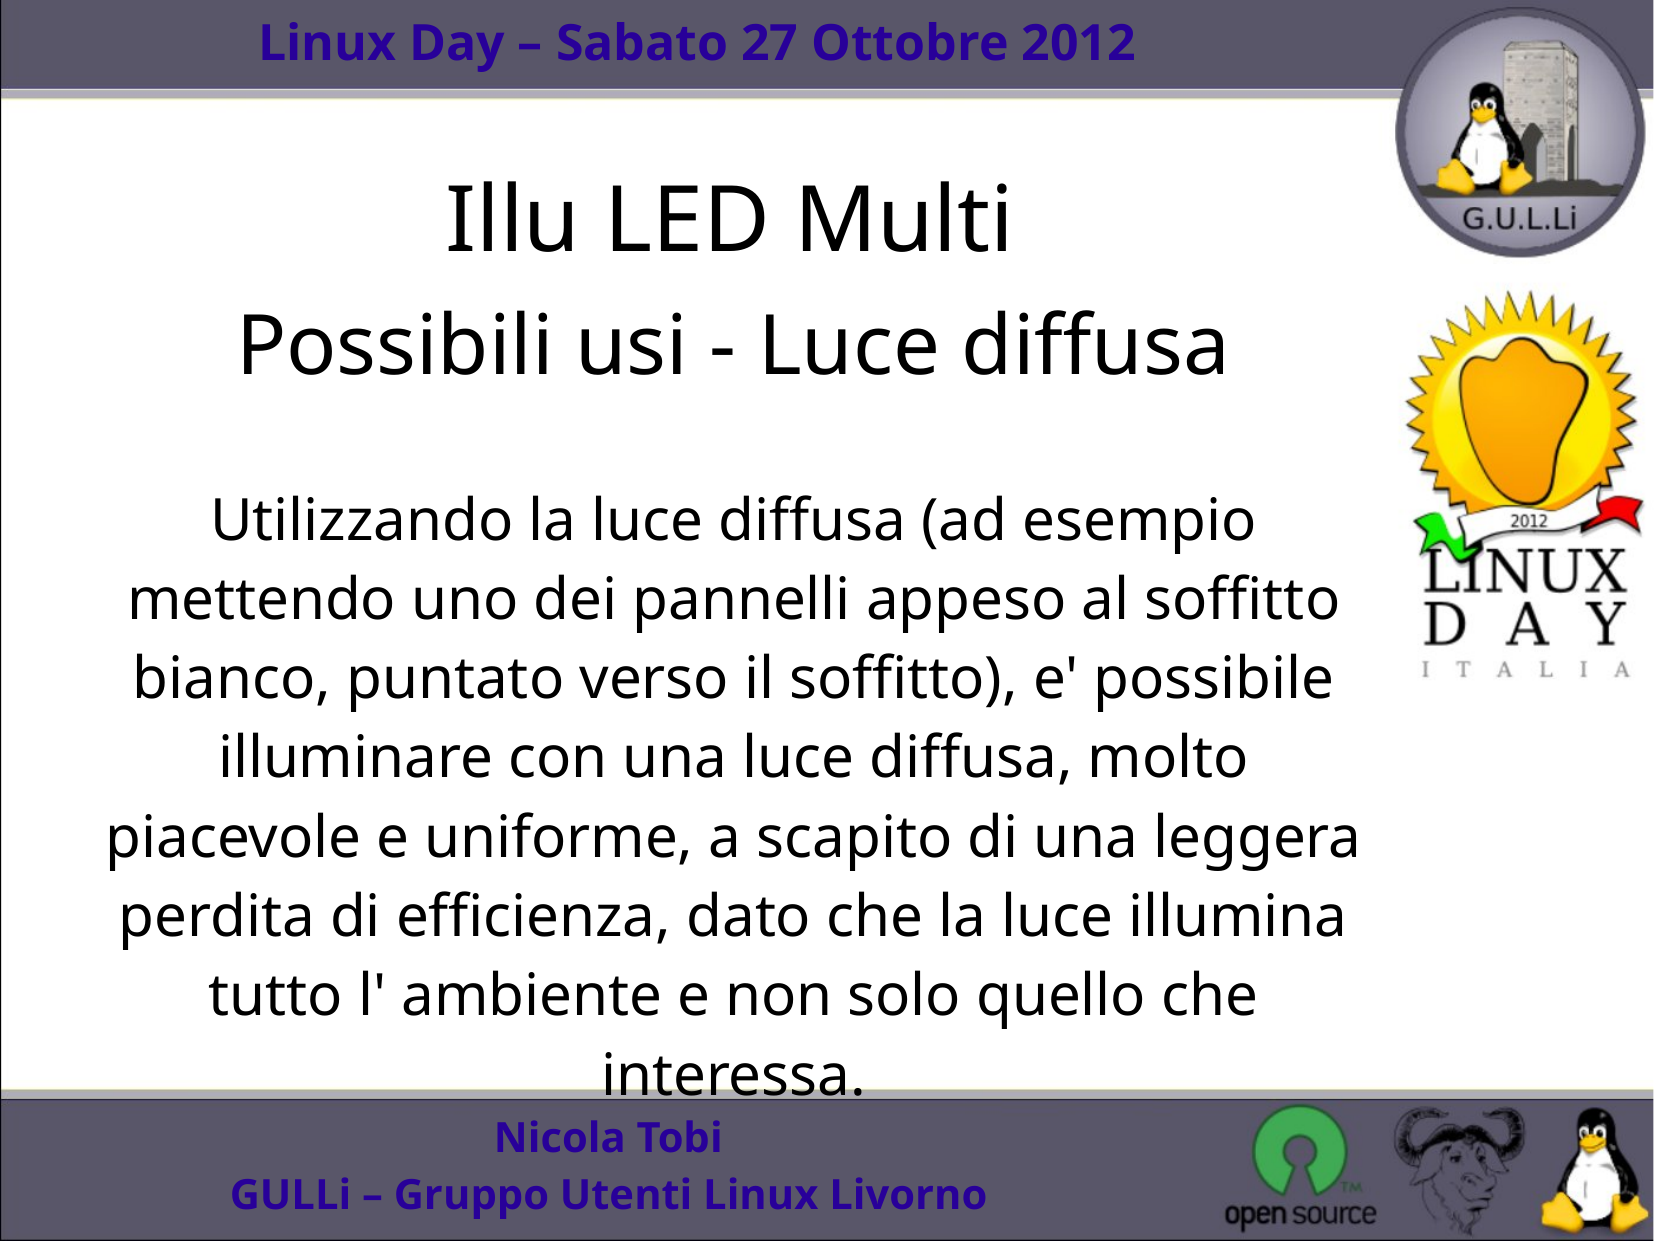

Linux Day – Sabato 27 Ottobre 2012
# Illu LED Multi
Possibili usi - Luce diffusa
Utilizzando la luce diffusa (ad esempio mettendo uno dei pannelli appeso al soffitto bianco, puntato verso il soffitto), e' possibile illuminare con una luce diffusa, molto piacevole e uniforme, a scapito di una leggera perdita di efficienza, dato che la luce illumina tutto l' ambiente e non solo quello che interessa.
Nicola Tobi
GULLi – Gruppo Utenti Linux Livorno